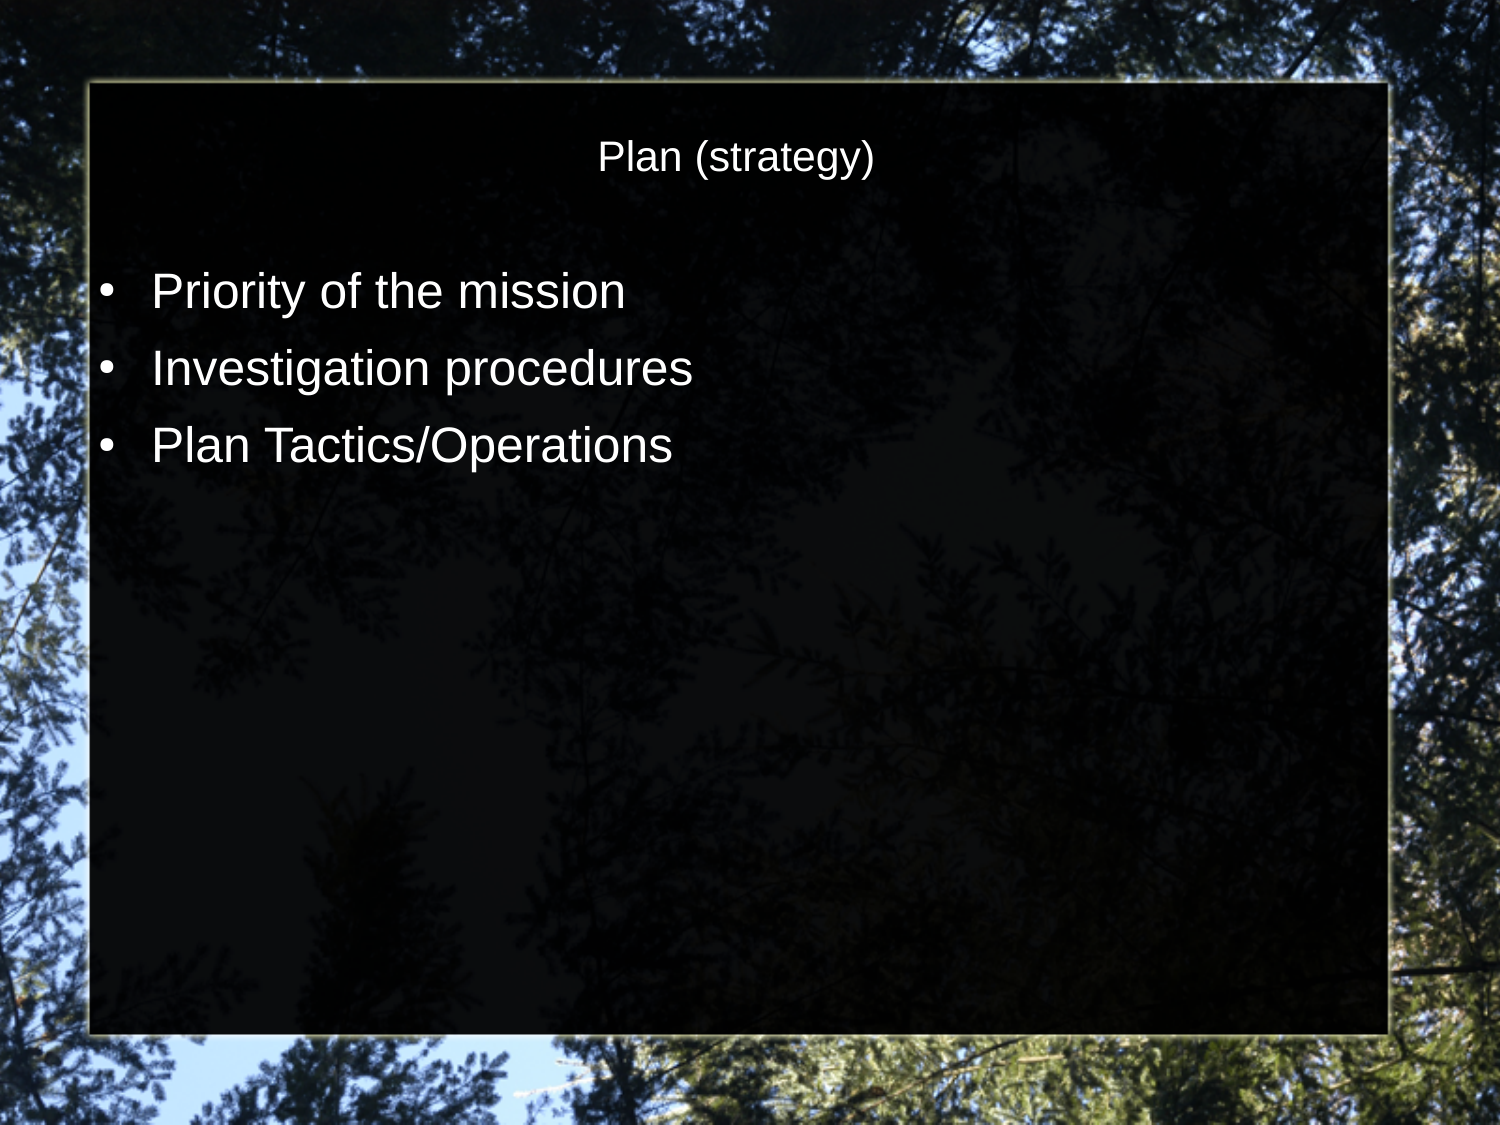

# Plan (strategy)
Priority of the mission
Investigation procedures
Plan Tactics/Operations